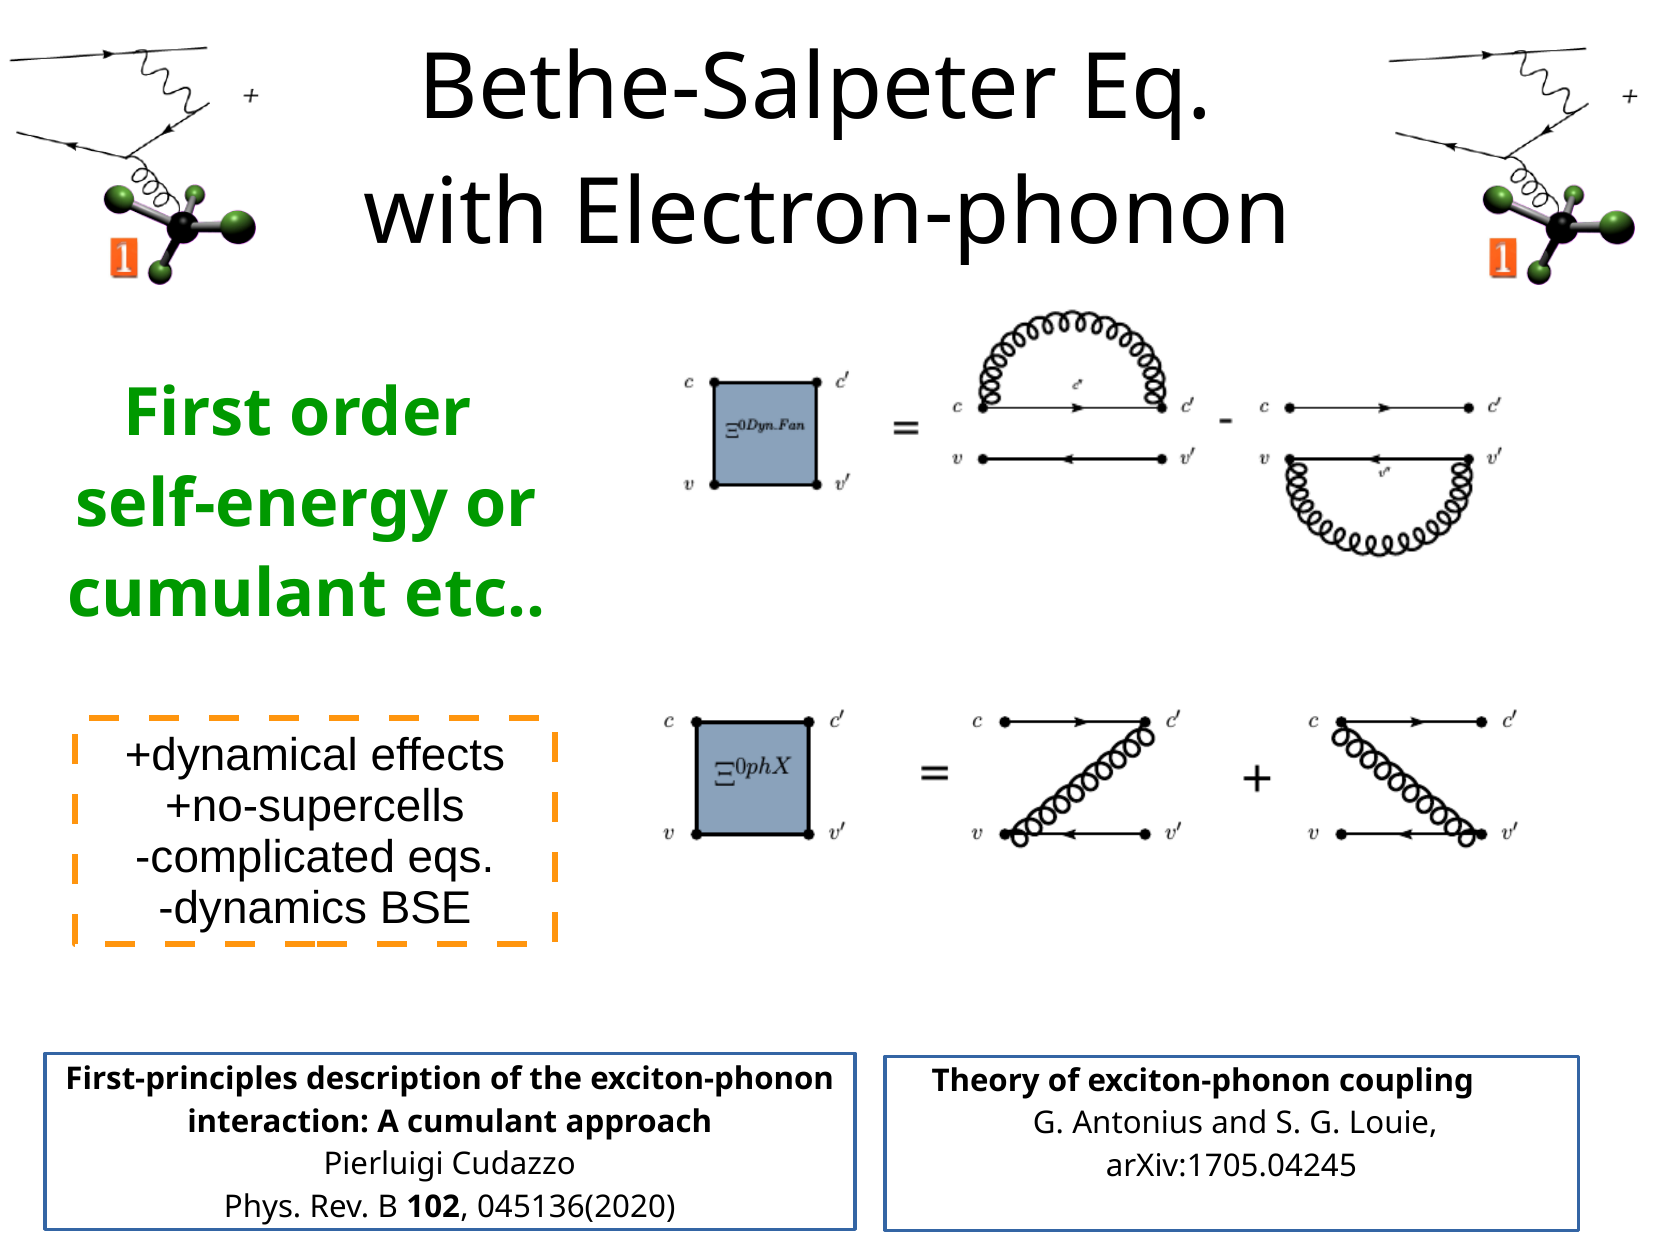

# Bethe-Salpeter Eq. with Electron-phonon
First order
self-energy or cumulant etc..
+dynamical effects
+no-supercells
-complicated eqs.
-dynamics BSE
First-principles description of the exciton-phonon interaction: A cumulant approach
Pierluigi Cudazzo
Phys. Rev. B 102, 045136(2020)
Theory of exciton-phonon coupling
 G. Antonius and S. G. Louie,
arXiv:1705.04245